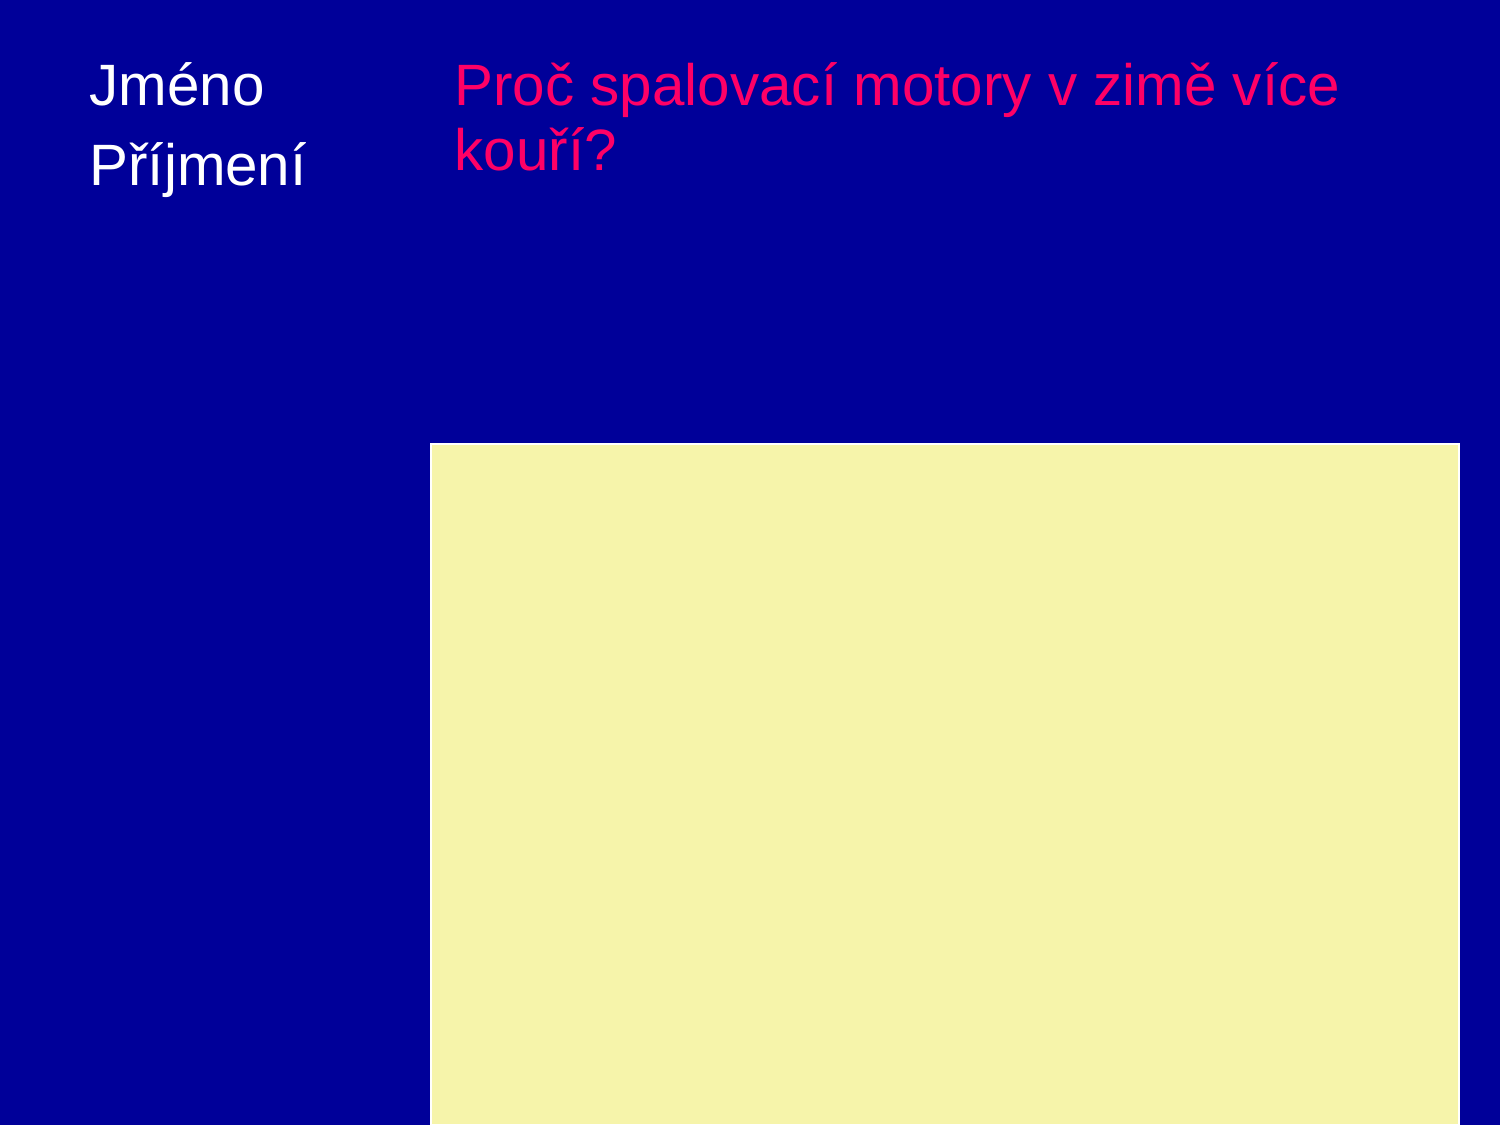

Jméno
Příjmení
Proč spalovací motory v zimě více kouří?
Palivem jsou uhlovodíky, jejichž hořením
vzniká oxid uhličitý a vodní pára. Ta
v chladném okolním vzduchu kondenzuje (nejde tedy o kouř v pravém slova smyslu).